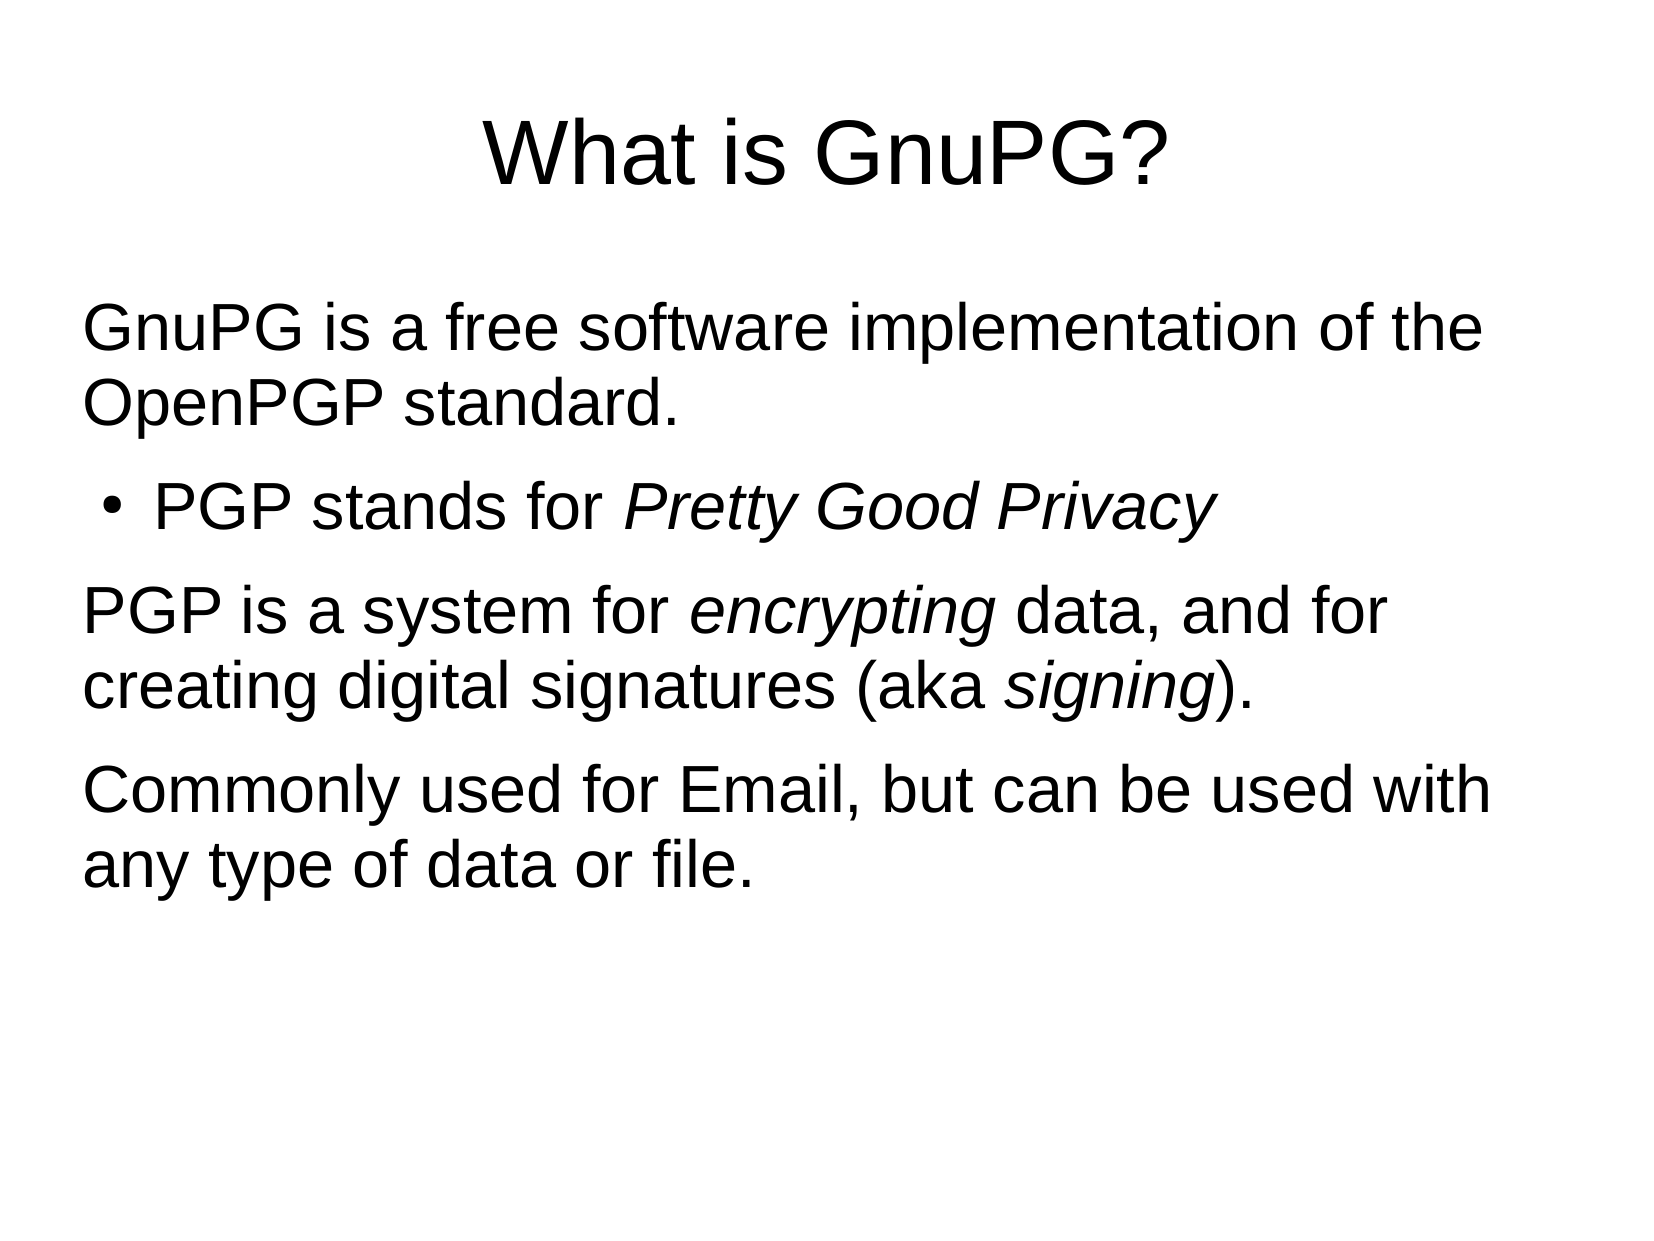

# What is GnuPG?
GnuPG is a free software implementation of the OpenPGP standard.
PGP stands for Pretty Good Privacy
PGP is a system for encrypting data, and for creating digital signatures (aka signing).
Commonly used for Email, but can be used with any type of data or file.